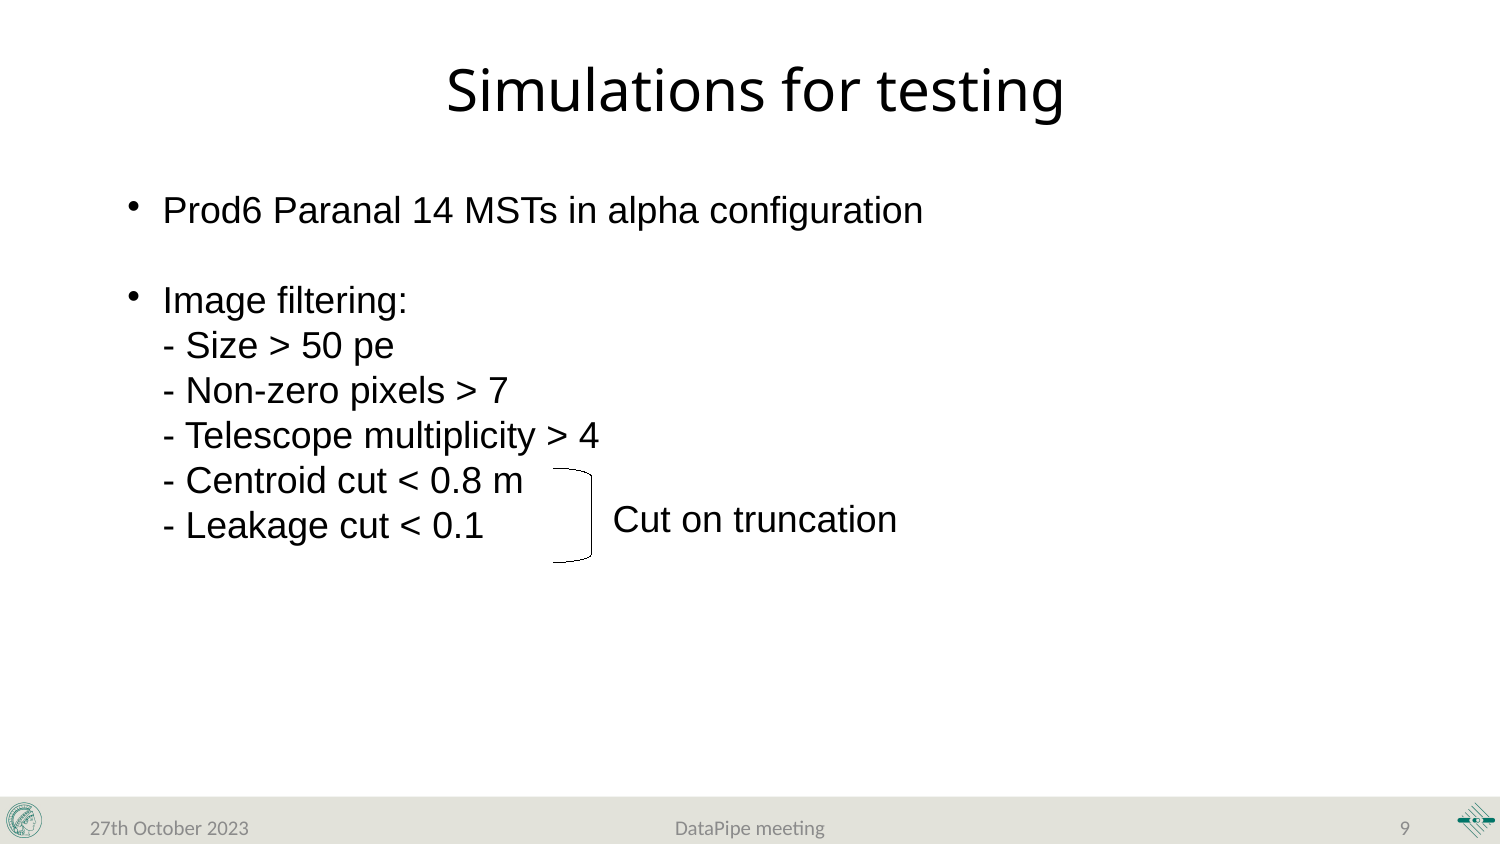

Simulations for testing
Prod6 Paranal 14 MSTs in alpha configuration
Image filtering:
- Size > 50 pe
- Non-zero pixels > 7
- Telescope multiplicity > 4
- Centroid cut < 0.8 m
- Leakage cut < 0.1
Cut on truncation
27th October 2023
DataPipe meeting
9